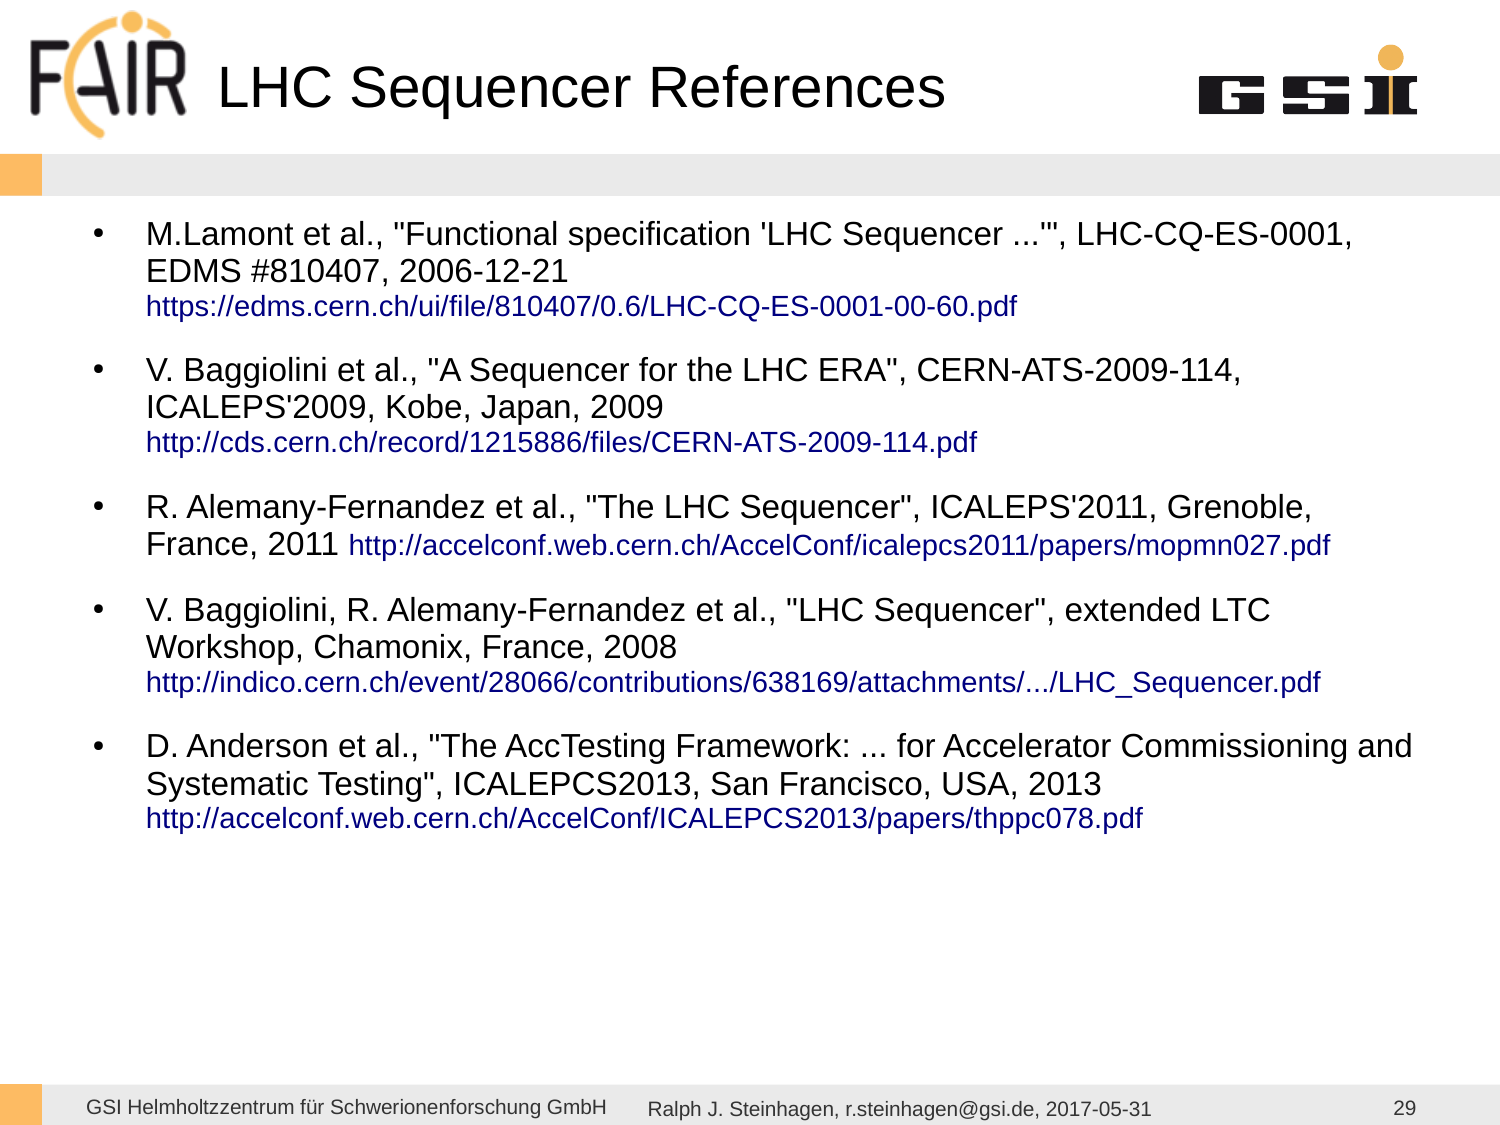

# LHC Sequencer References
M.Lamont et al., "Functional specification 'LHC Sequencer ...'", LHC-CQ-ES-0001, EDMS #810407, 2006-12-21 https://edms.cern.ch/ui/file/810407/0.6/LHC-CQ-ES-0001-00-60.pdf
V. Baggiolini et al., "A Sequencer for the LHC ERA", CERN-ATS-2009-114, ICALEPS'2009, Kobe, Japan, 2009 http://cds.cern.ch/record/1215886/files/CERN-ATS-2009-114.pdf
R. Alemany-Fernandez et al., "The LHC Sequencer", ICALEPS'2011, Grenoble, France, 2011 http://accelconf.web.cern.ch/AccelConf/icalepcs2011/papers/mopmn027.pdf
V. Baggiolini, R. Alemany-Fernandez et al., "LHC Sequencer", extended LTC Workshop, Chamonix, France, 2008 http://indico.cern.ch/event/28066/contributions/638169/attachments/.../LHC_Sequencer.pdf
D. Anderson et al., "The AccTesting Framework: ... for Accelerator Commissioning and Systematic Testing", ICALEPCS2013, San Francisco, USA, 2013 http://accelconf.web.cern.ch/AccelConf/ICALEPCS2013/papers/thppc078.pdf